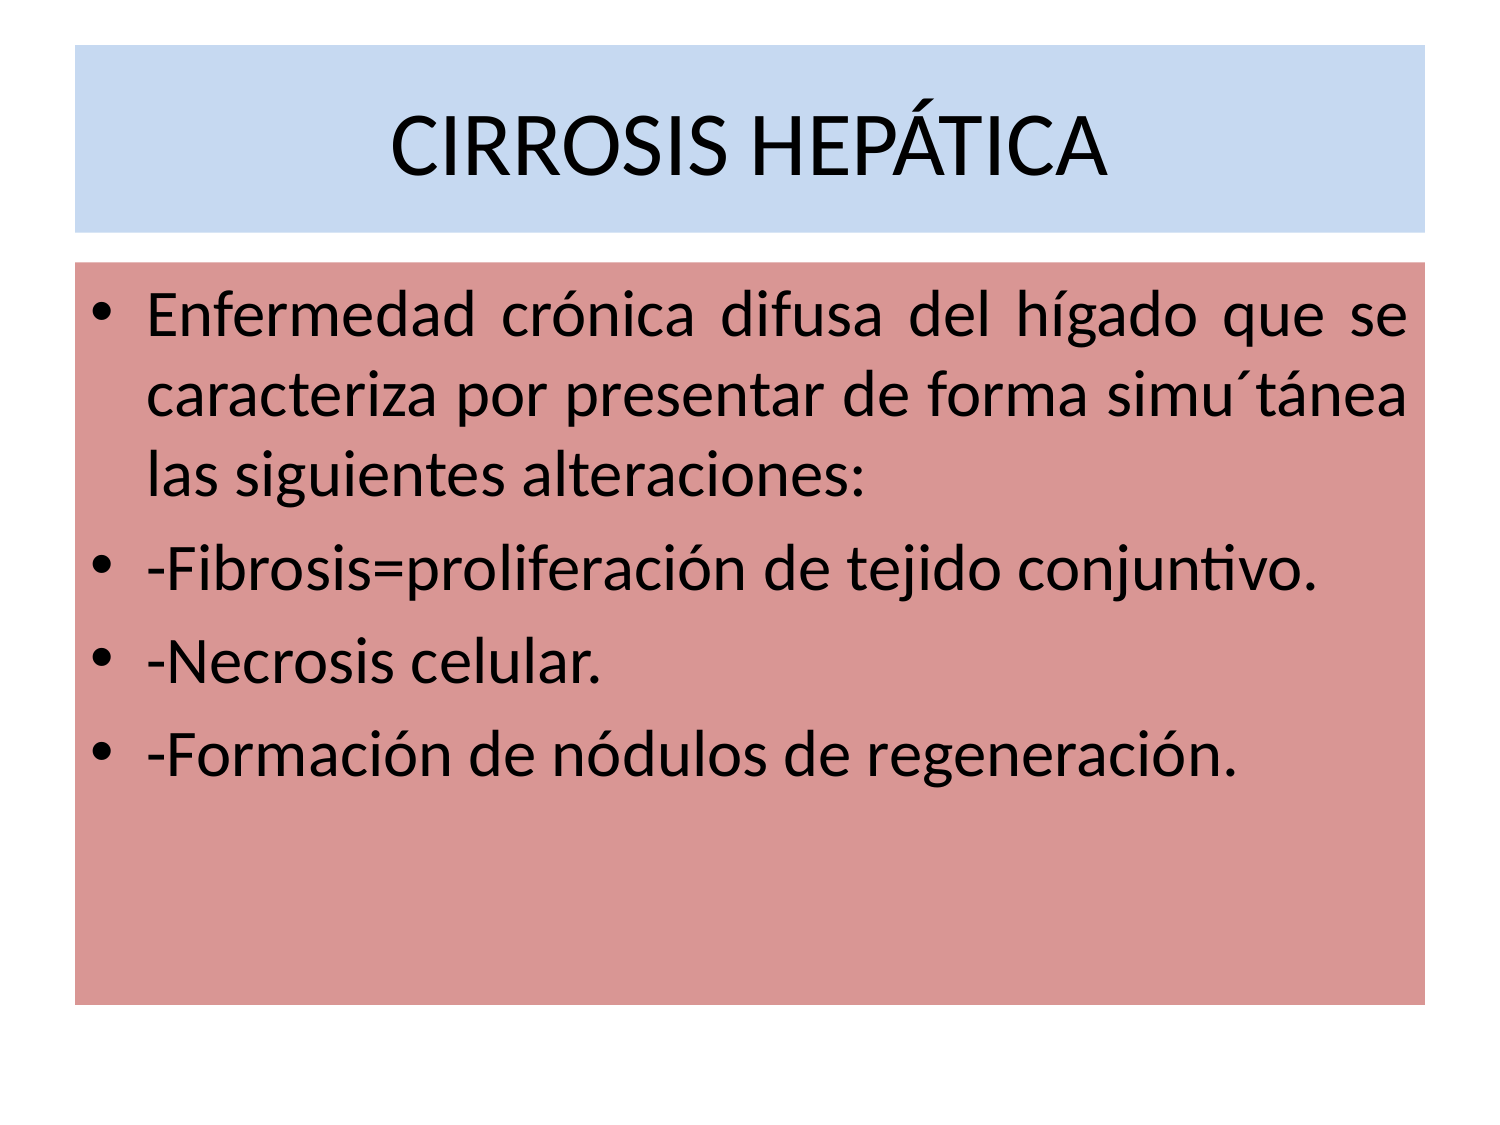

# CIRROSIS HEPÁTICA
Enfermedad crónica difusa del hígado que se caracteriza por presentar de forma simu´tánea las siguientes alteraciones:
-Fibrosis=proliferación de tejido conjuntivo.
-Necrosis celular.
-Formación de nódulos de regeneración.